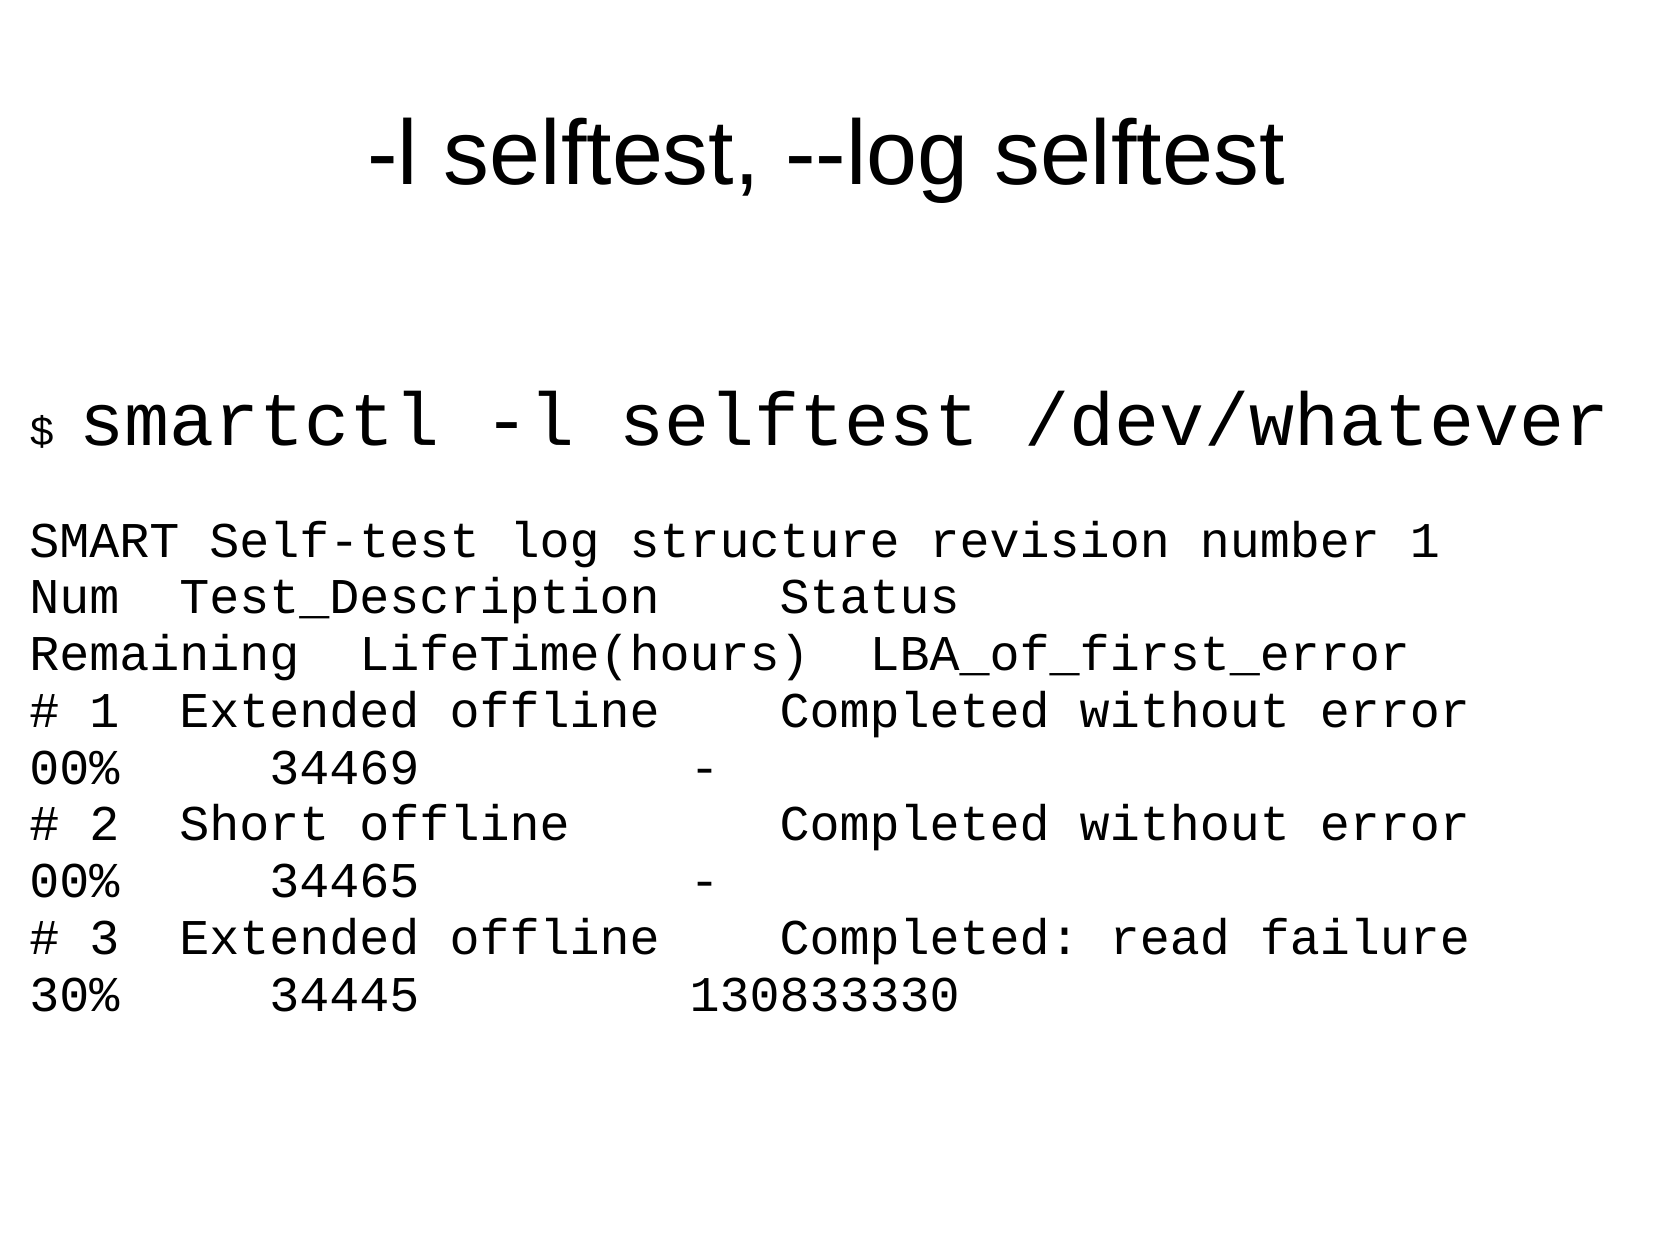

# -l selftest, --log selftest
$ smartctl -l selftest /dev/whatever
SMART Self-test log structure revision number 1
Num Test_Description Status Remaining LifeTime(hours) LBA_of_first_error
# 1 Extended offline Completed without error 00% 34469 -
# 2 Short offline Completed without error 00% 34465 -
# 3 Extended offline Completed: read failure 30% 34445 130833330